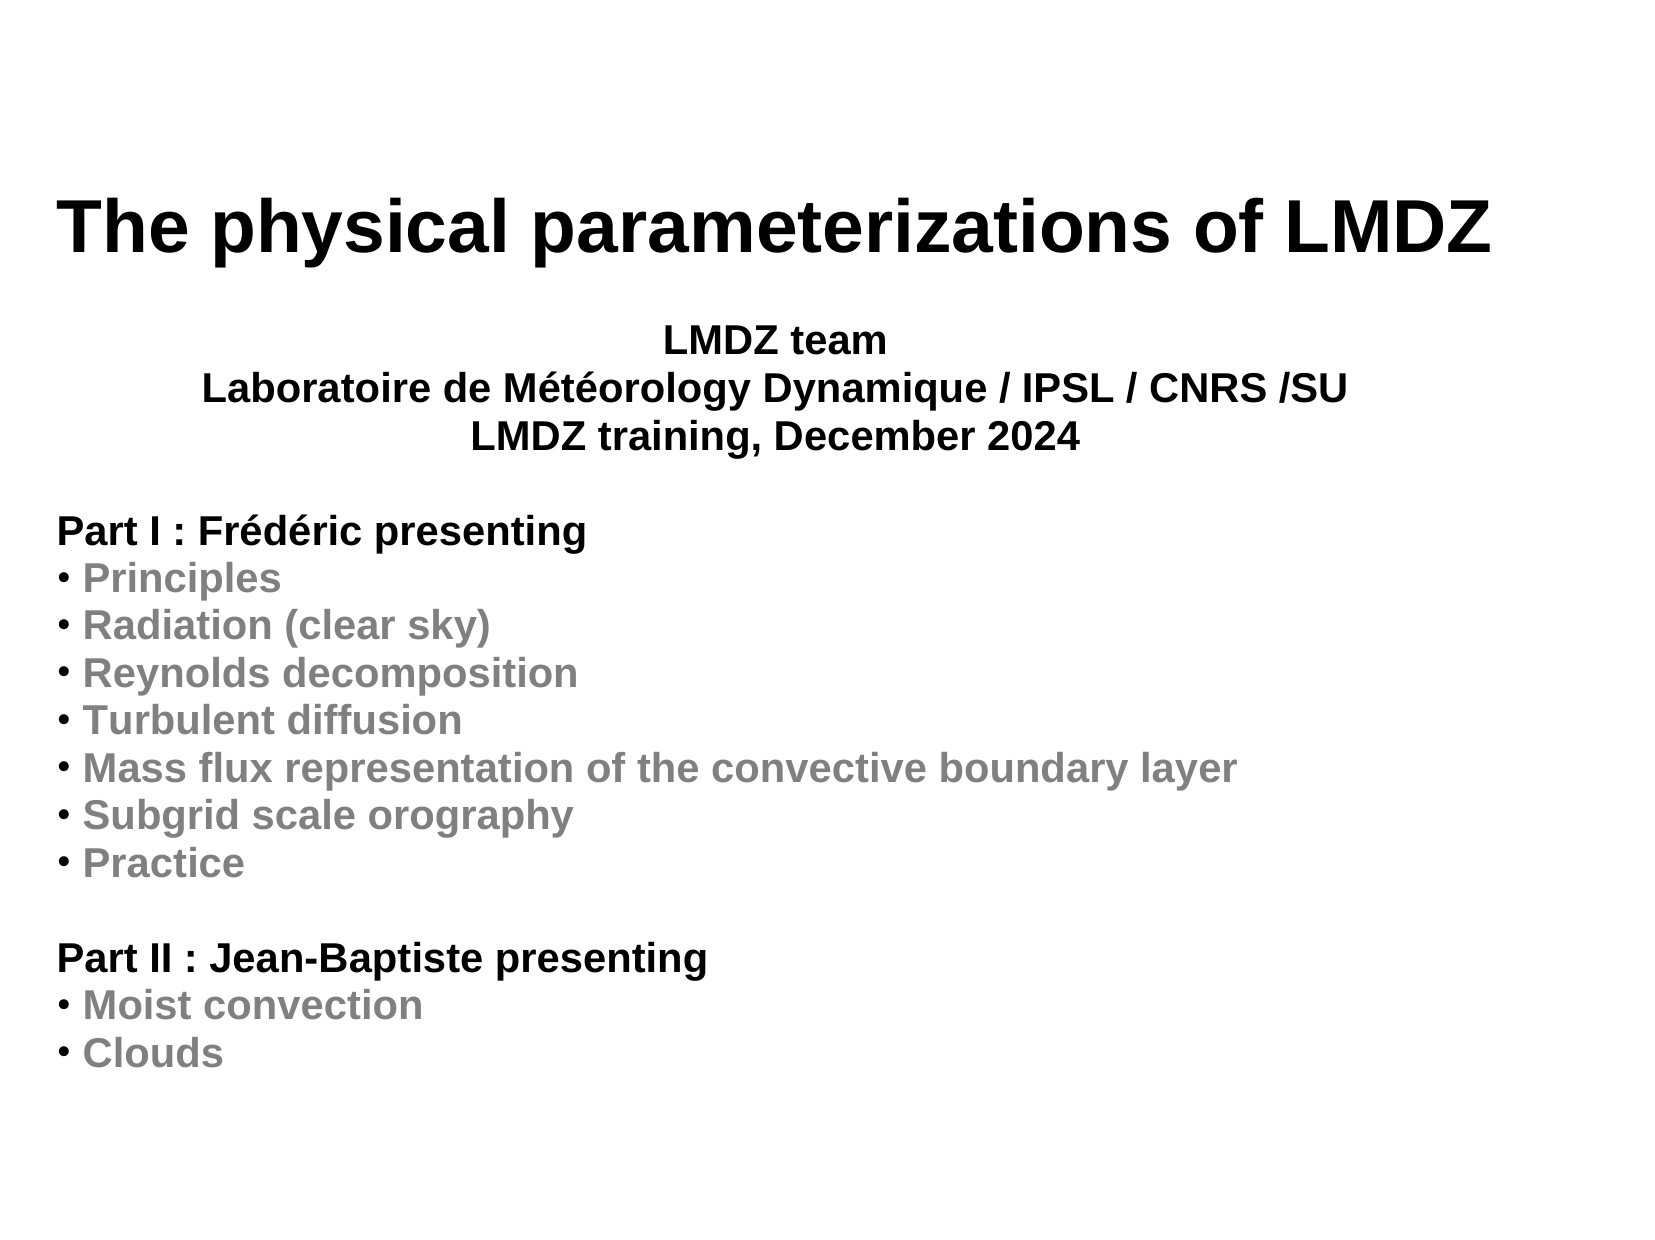

The physical parameterizations of LMDZ
LMDZ team
Laboratoire de Météorology Dynamique / IPSL / CNRS /SU
LMDZ training, December 2024
Part I : Frédéric presenting
 Principles
 Radiation (clear sky)
 Reynolds decomposition
 Turbulent diffusion
 Mass flux representation of the convective boundary layer
 Subgrid scale orography
 Practice
Part II : Jean-Baptiste presenting
 Moist convection
 Clouds